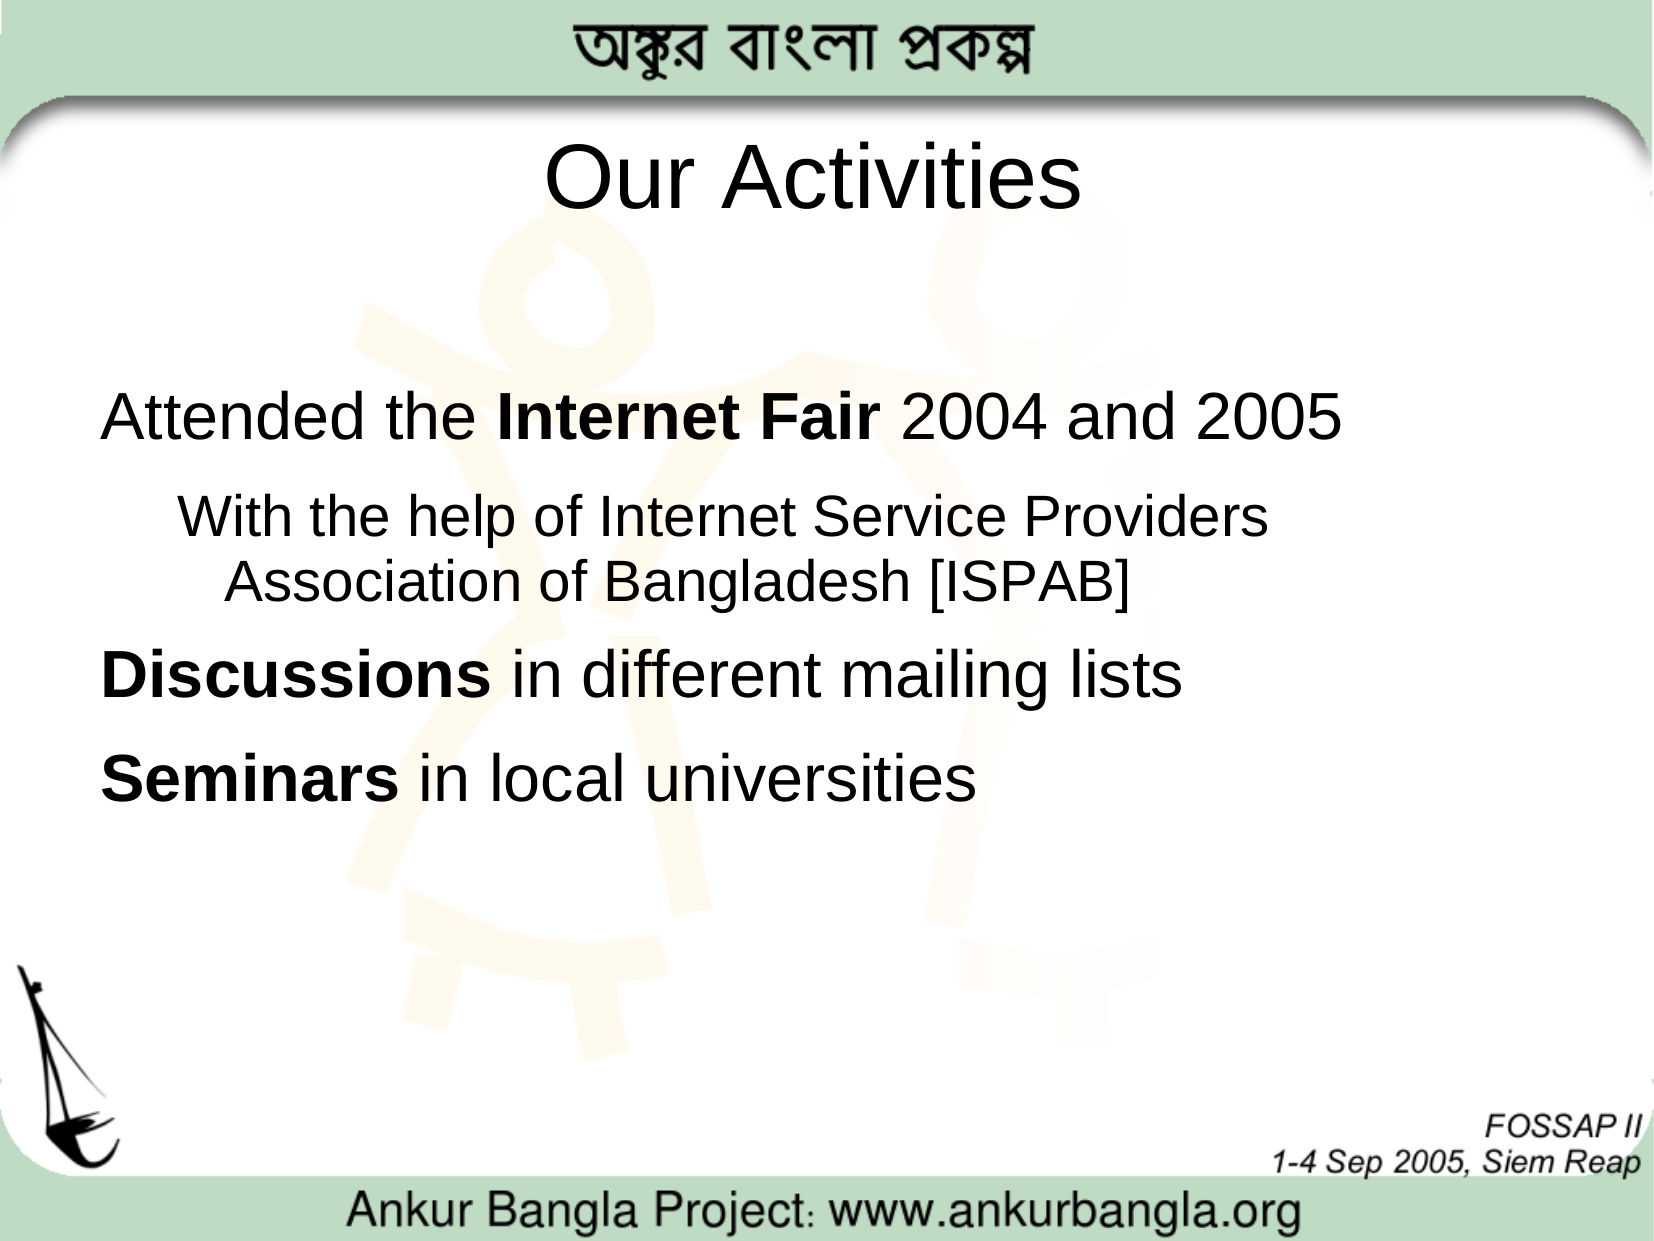

# Our Activities
Attended the Internet Fair 2004 and 2005
With the help of Internet Service Providers Association of Bangladesh [ISPAB]
Discussions in different mailing lists
Seminars in local universities